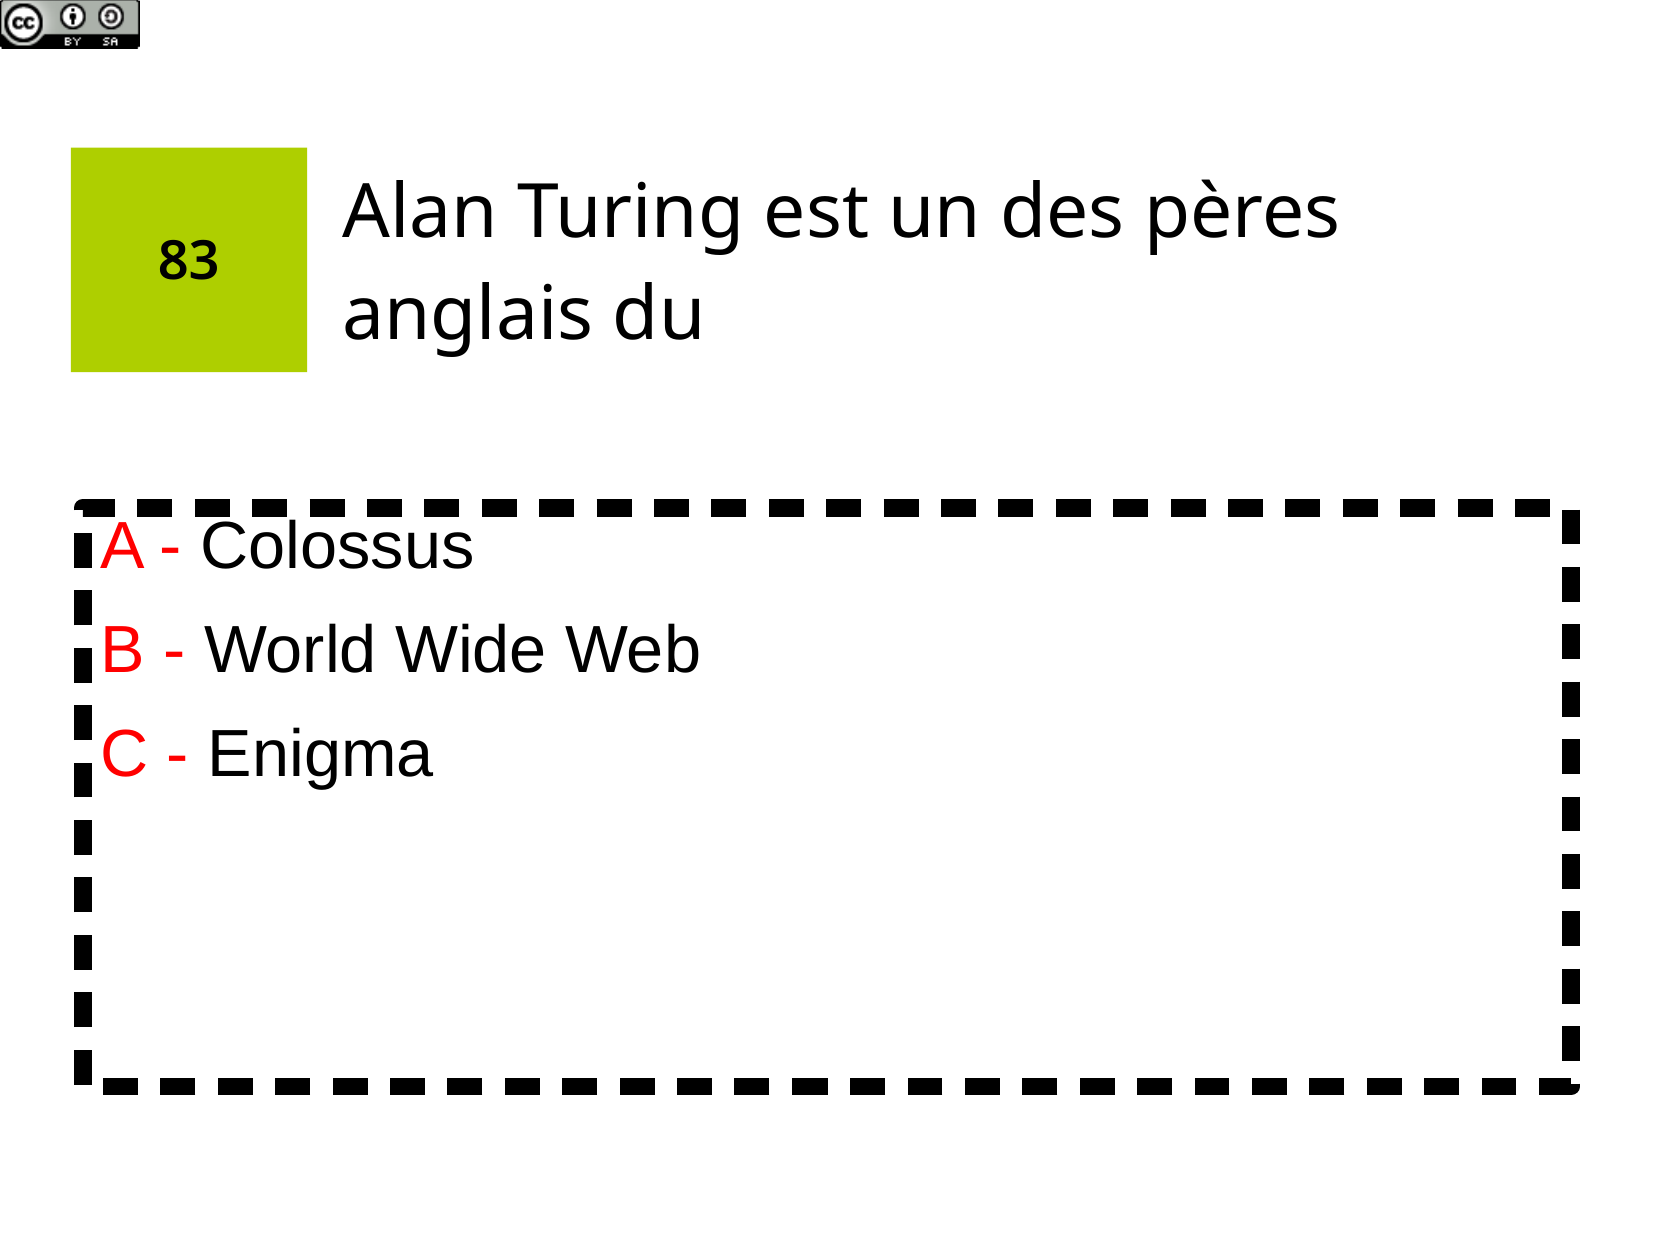

# Alan Turing est un des pères anglais du
83
Colossus
World Wide Web
Enigma